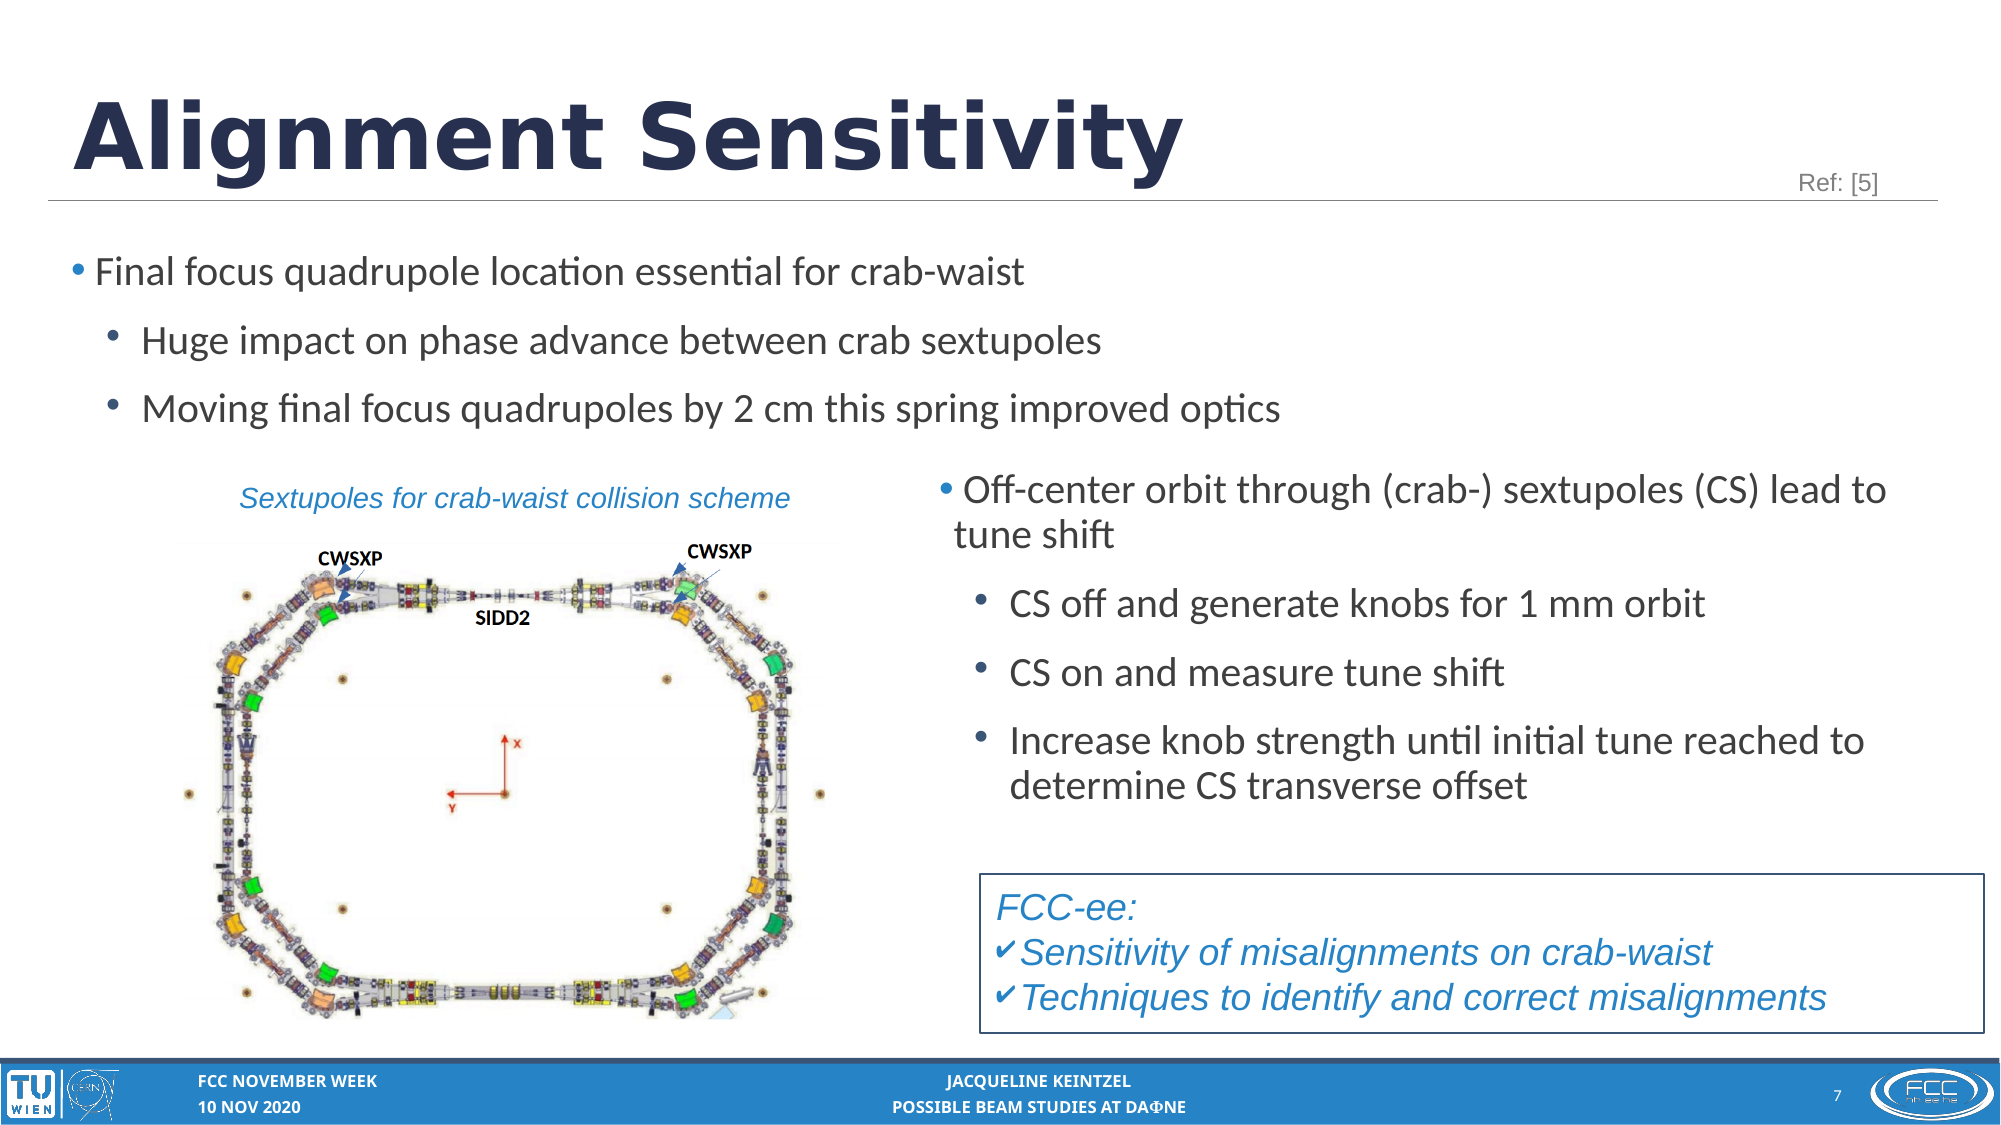

Alignment Sensitivity
Ref: [5]
 Final focus quadrupole location essential for crab-waist
Huge impact on phase advance between crab sextupoles
Moving final focus quadrupoles by 2 cm this spring improved optics
 Off-center orbit through (crab-) sextupoles (CS) lead to tune shift
CS off and generate knobs for 1 mm orbit
CS on and measure tune shift
Increase knob strength until initial tune reached to determine CS transverse offset
Sextupoles for crab-waist collision scheme
FCC-ee:
Sensitivity of misalignments on crab-waist
Techniques to identify and correct misalignments